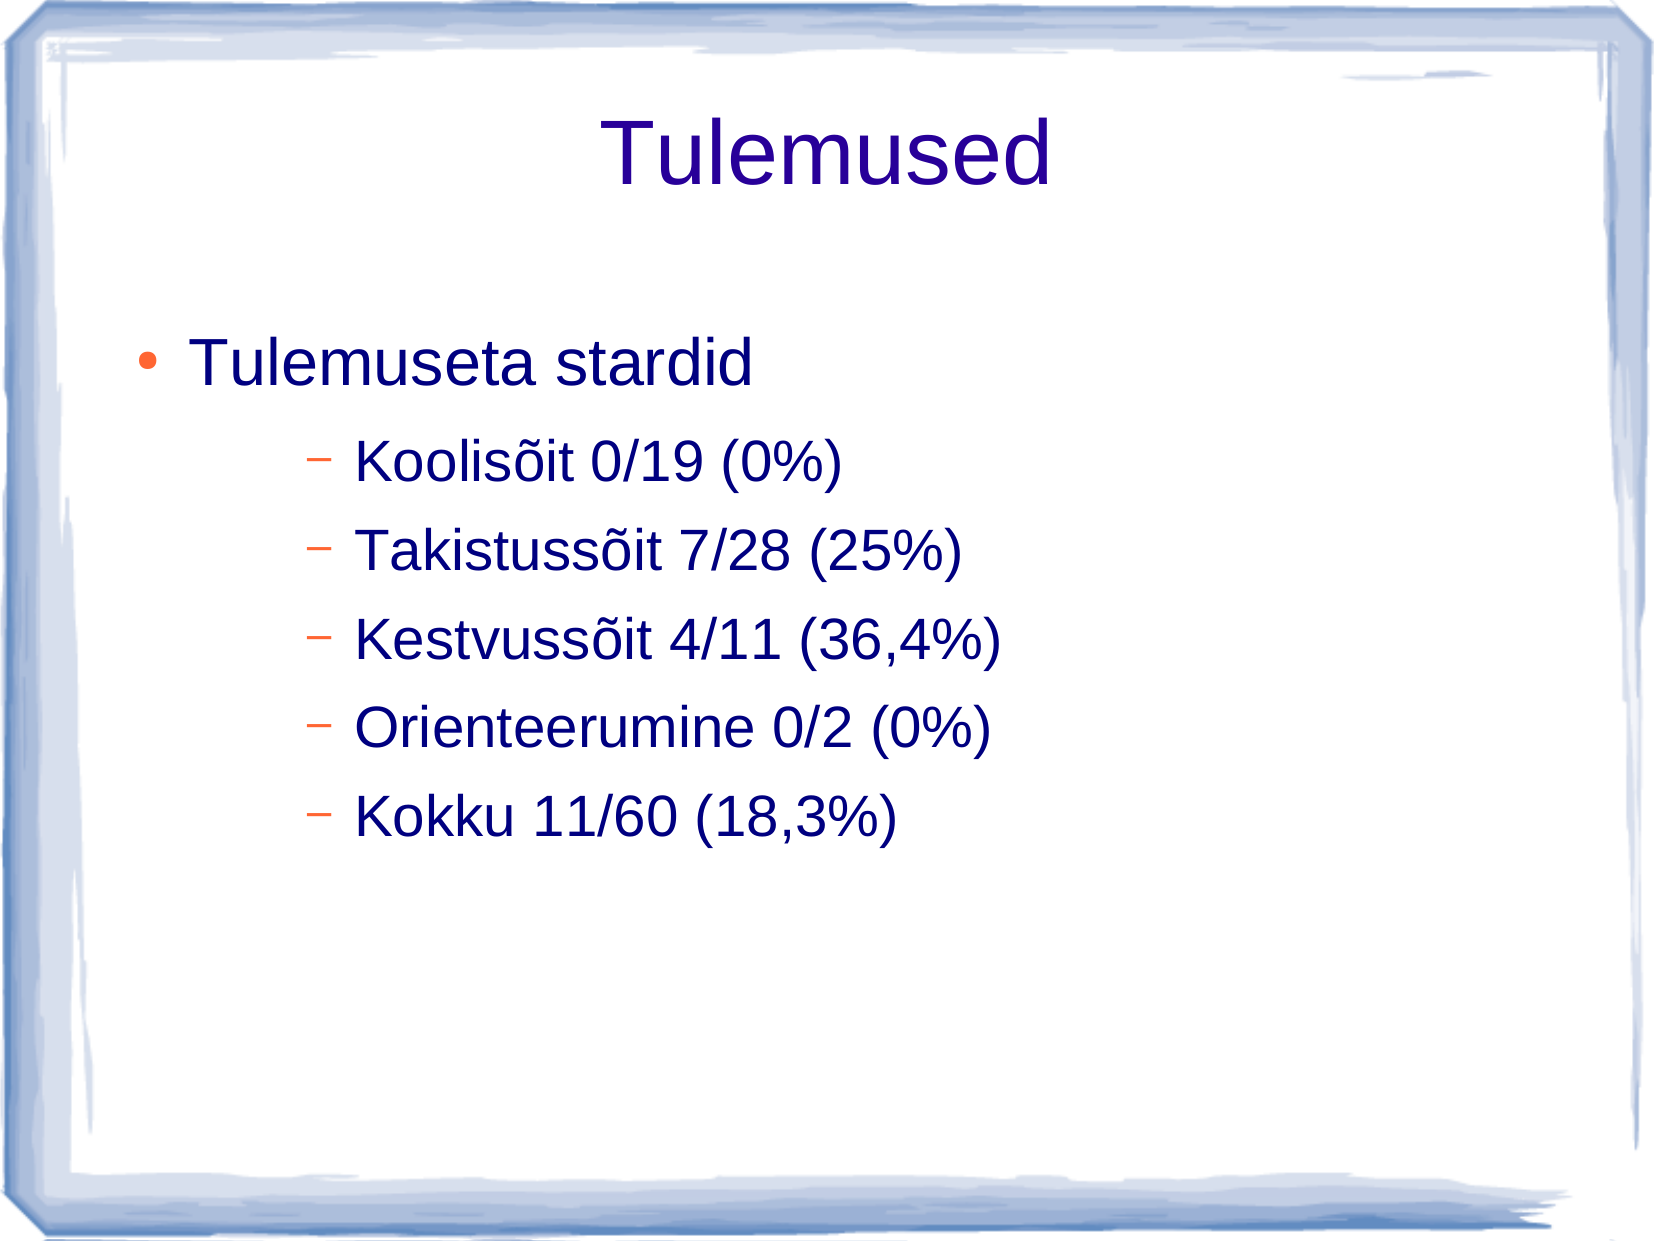

# Tulemused
Tulemuseta stardid
Koolisõit 0/19 (0%)
Takistussõit 7/28 (25%)
Kestvussõit 4/11 (36,4%)
Orienteerumine 0/2 (0%)
Kokku 11/60 (18,3%)